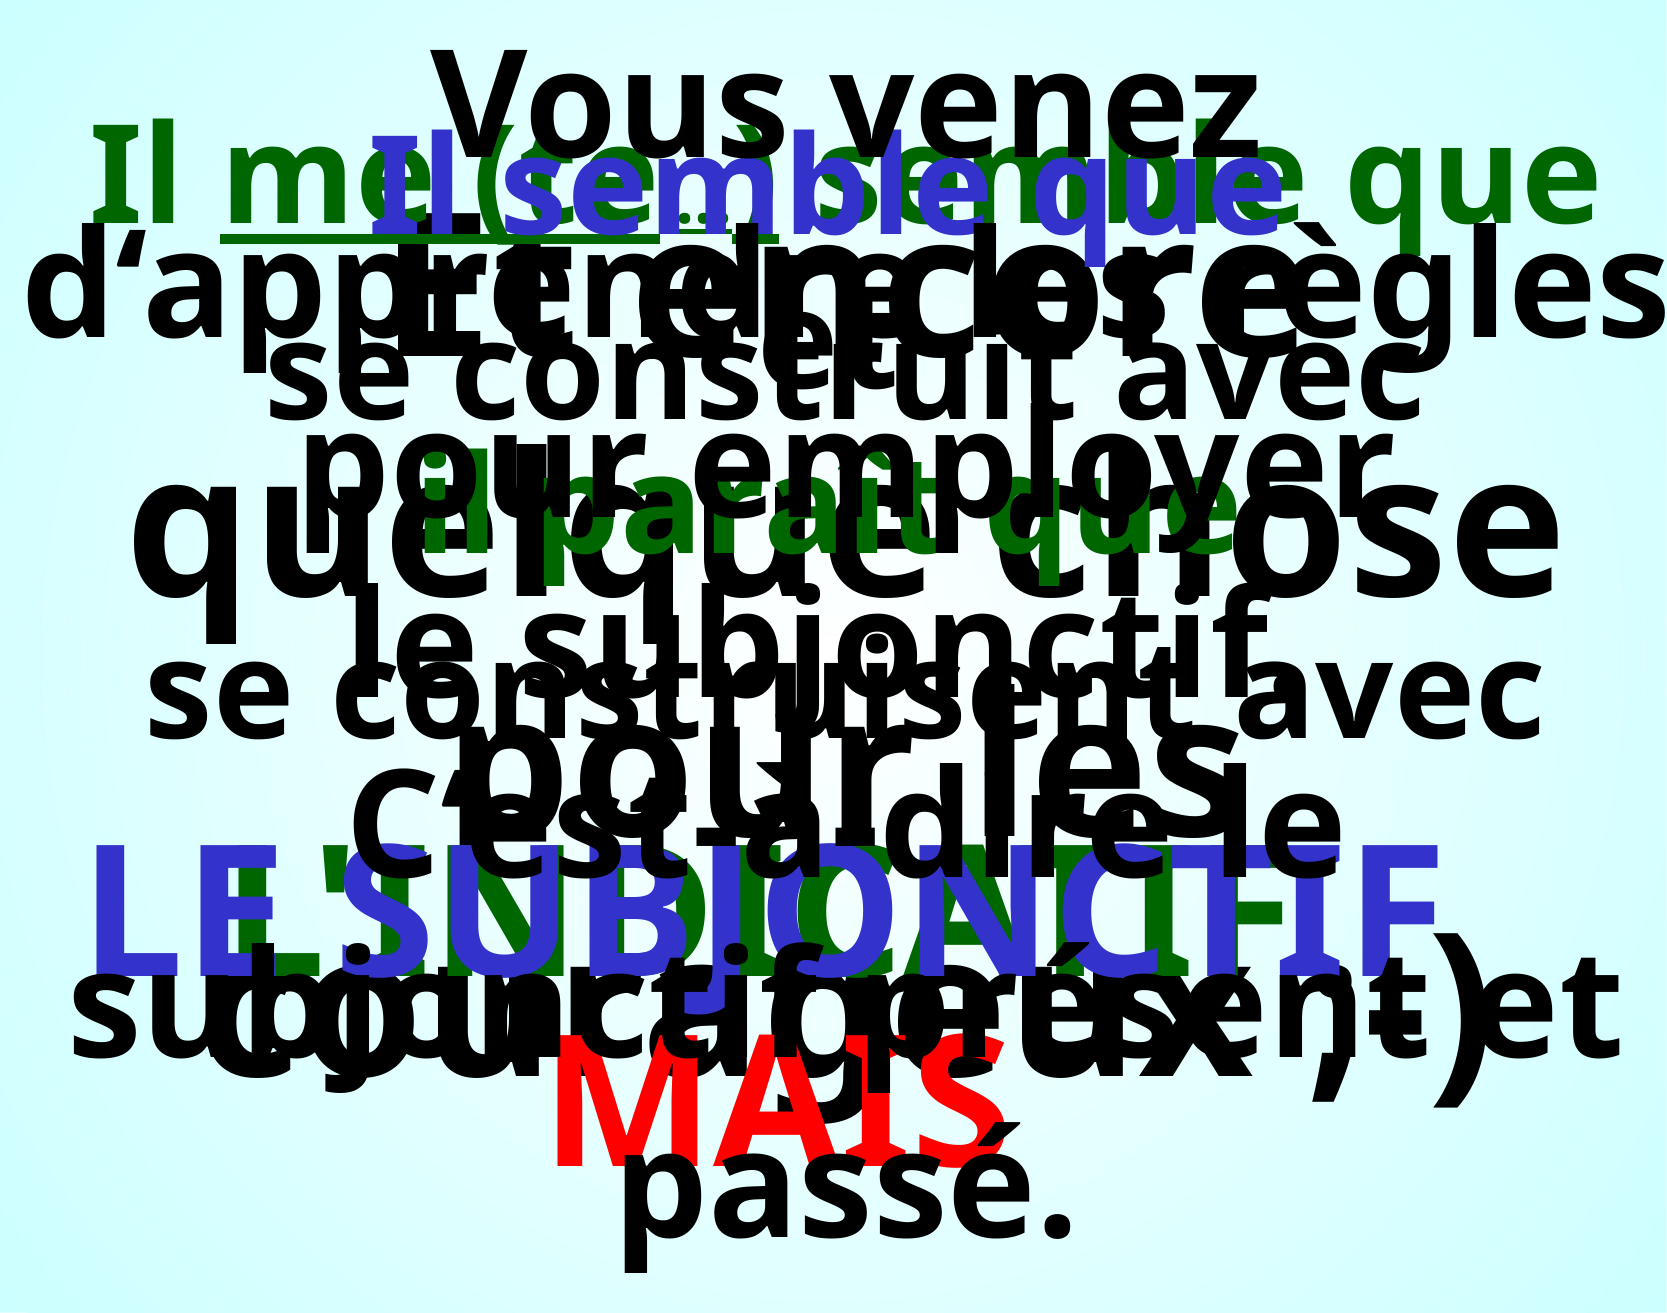

Vous venez d‘apprendre les règles pour employer
le subjonctif.
C‘est-à-dire le subjonctif présent et passé.
Il me (te ...) semble que et
il paraît que
se construisent avec
Il semble que
se construit avec
Et encore quelque chose
pour les courageux ;-)
LE SUBJONCTIF
L'INDICATIF
MAIS